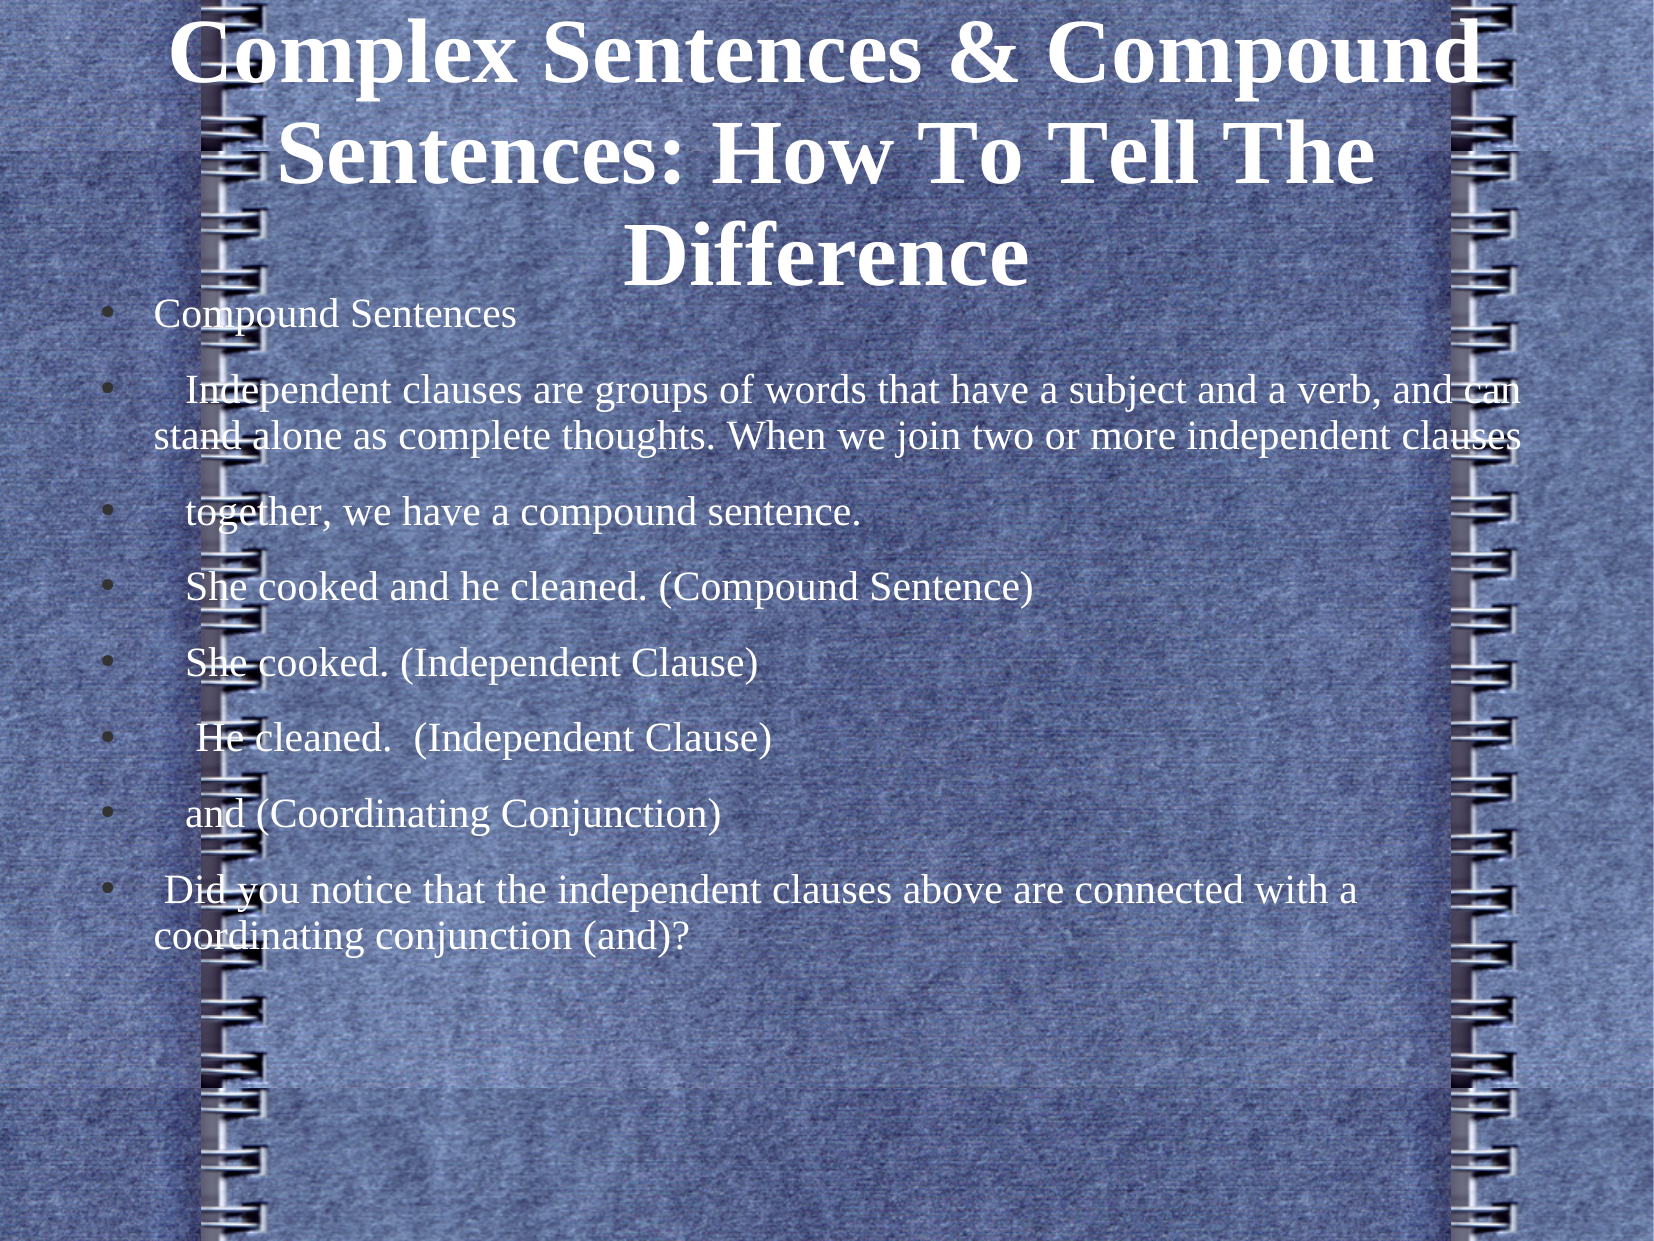

# Complex Sentences & Compound Sentences: How To Tell The Difference
Compound Sentences
 Independent clauses are groups of words that have a subject and a verb, and can stand alone as complete thoughts. When we join two or more independent clauses
 together, we have a compound sentence.
 She cooked and he cleaned. (Compound Sentence)
 She cooked. (Independent Clause)
 He cleaned. (Independent Clause)
 and (Coordinating Conjunction)
 Did you notice that the independent clauses above are connected with a coordinating conjunction (and)?